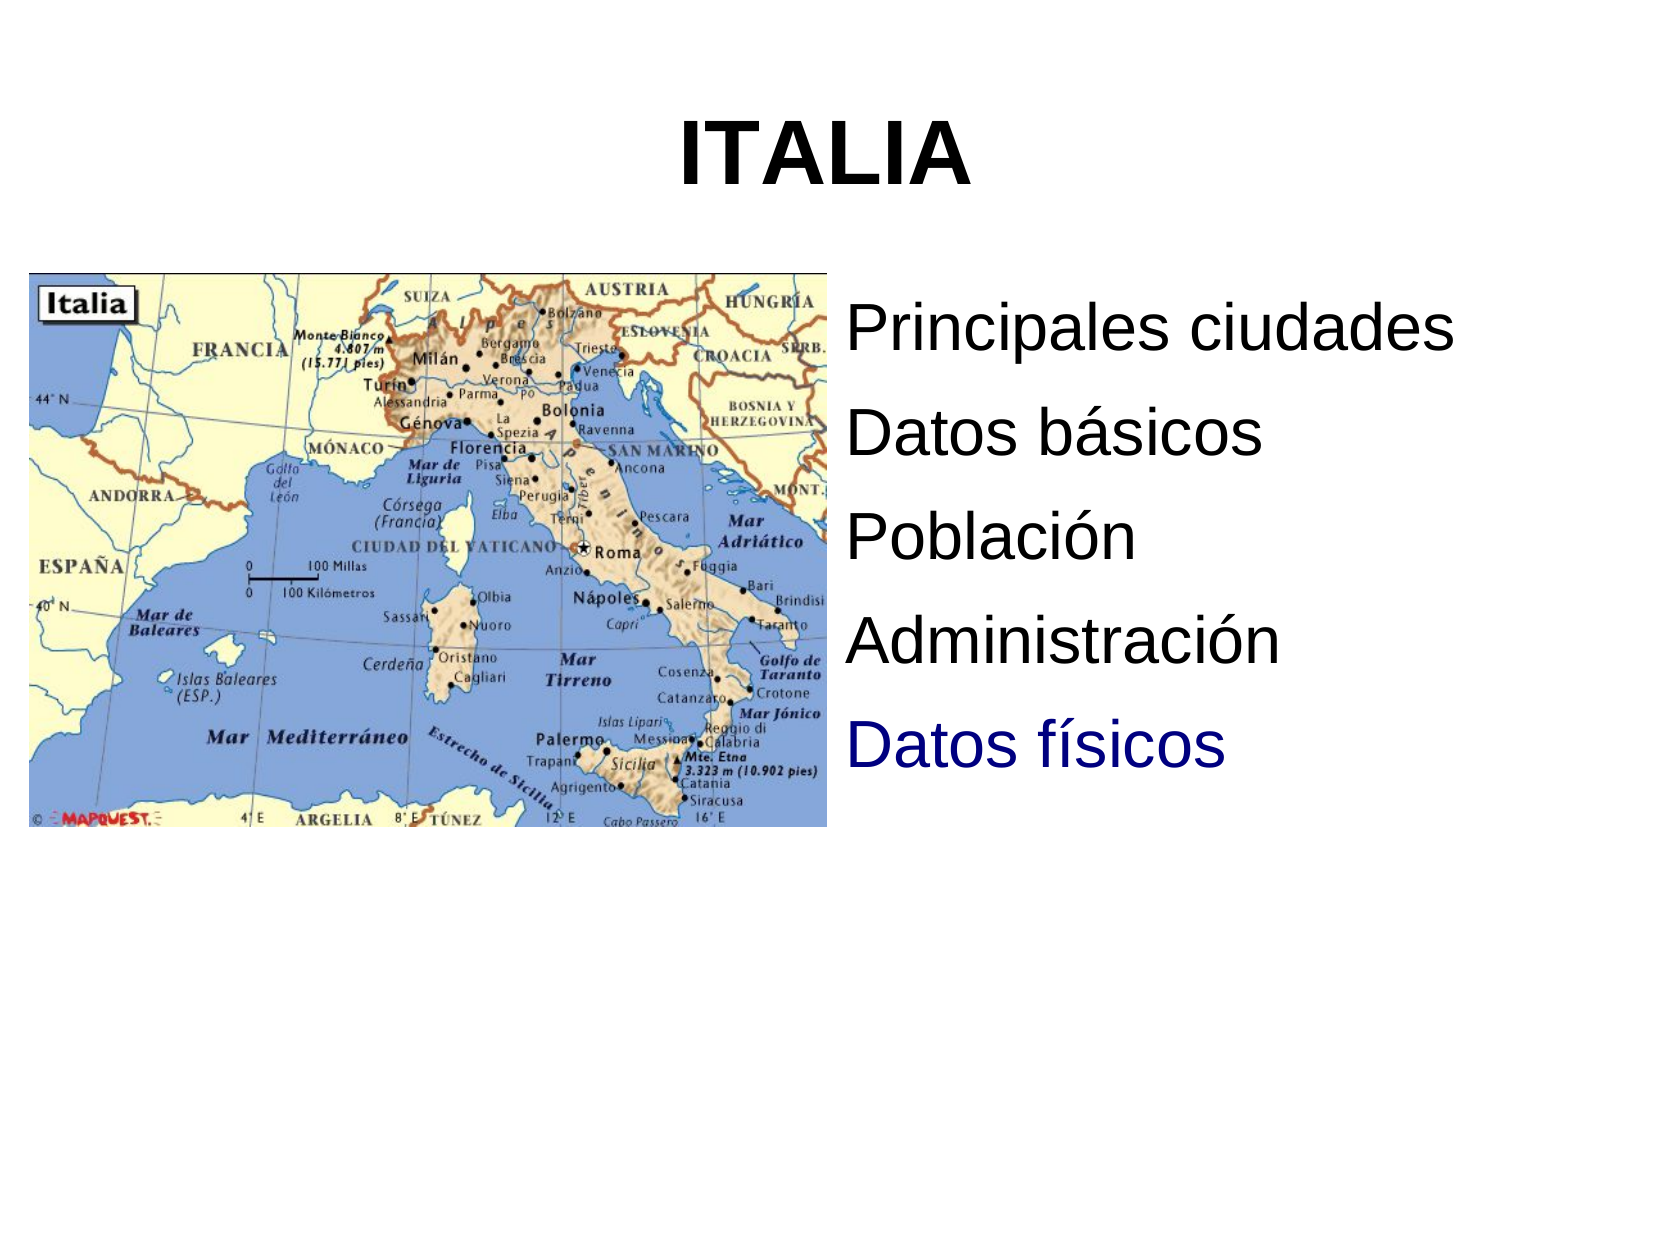

# ITALIA
Principales ciudades
Datos básicos
Población
Administración
Datos físicos